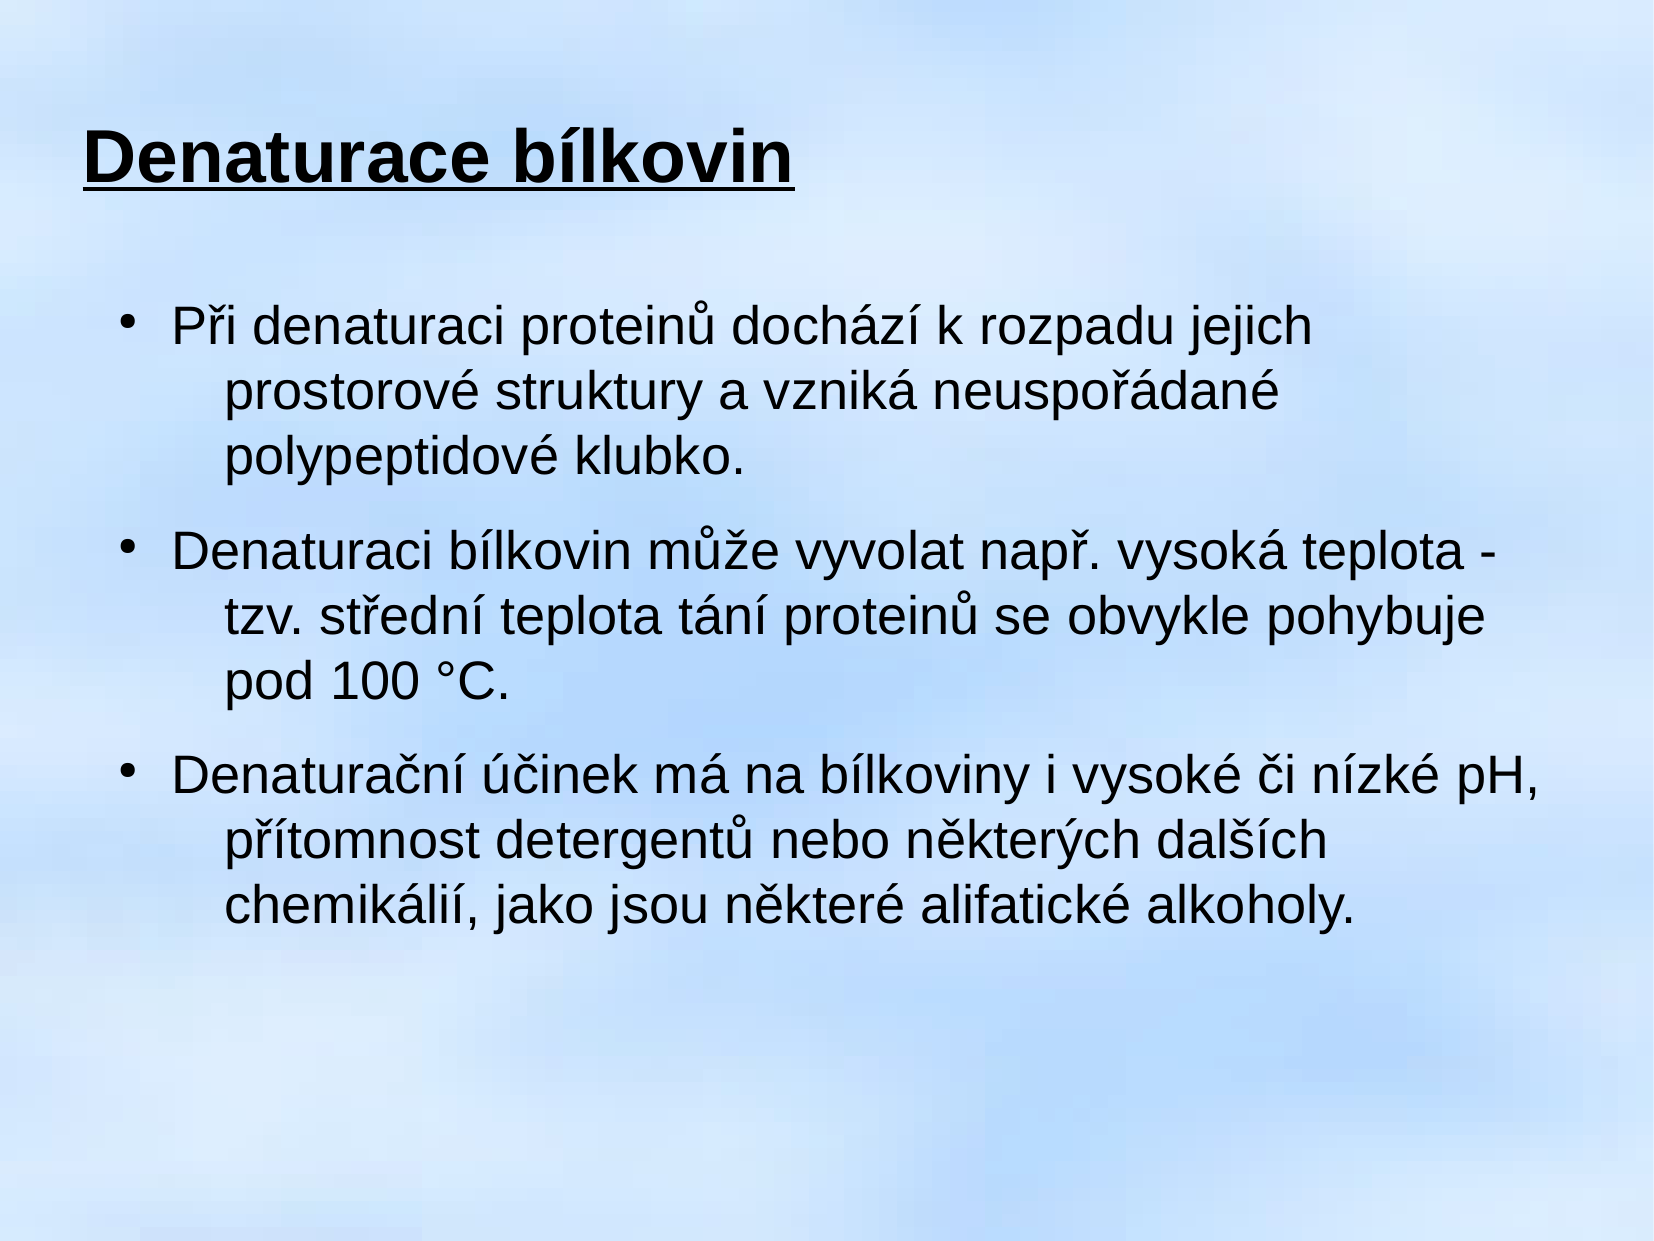

# Denaturace bílkovin
Při denaturaci proteinů dochází k rozpadu jejich prostorové struktury a vzniká neuspořádané polypeptidové klubko.
Denaturaci bílkovin může vyvolat např. vysoká teplota - tzv. střední teplota tání proteinů se obvykle pohybuje pod 100 °C.
Denaturační účinek má na bílkoviny i vysoké či nízké pH, přítomnost detergentů nebo některých dalších chemikálií, jako jsou některé alifatické alkoholy.